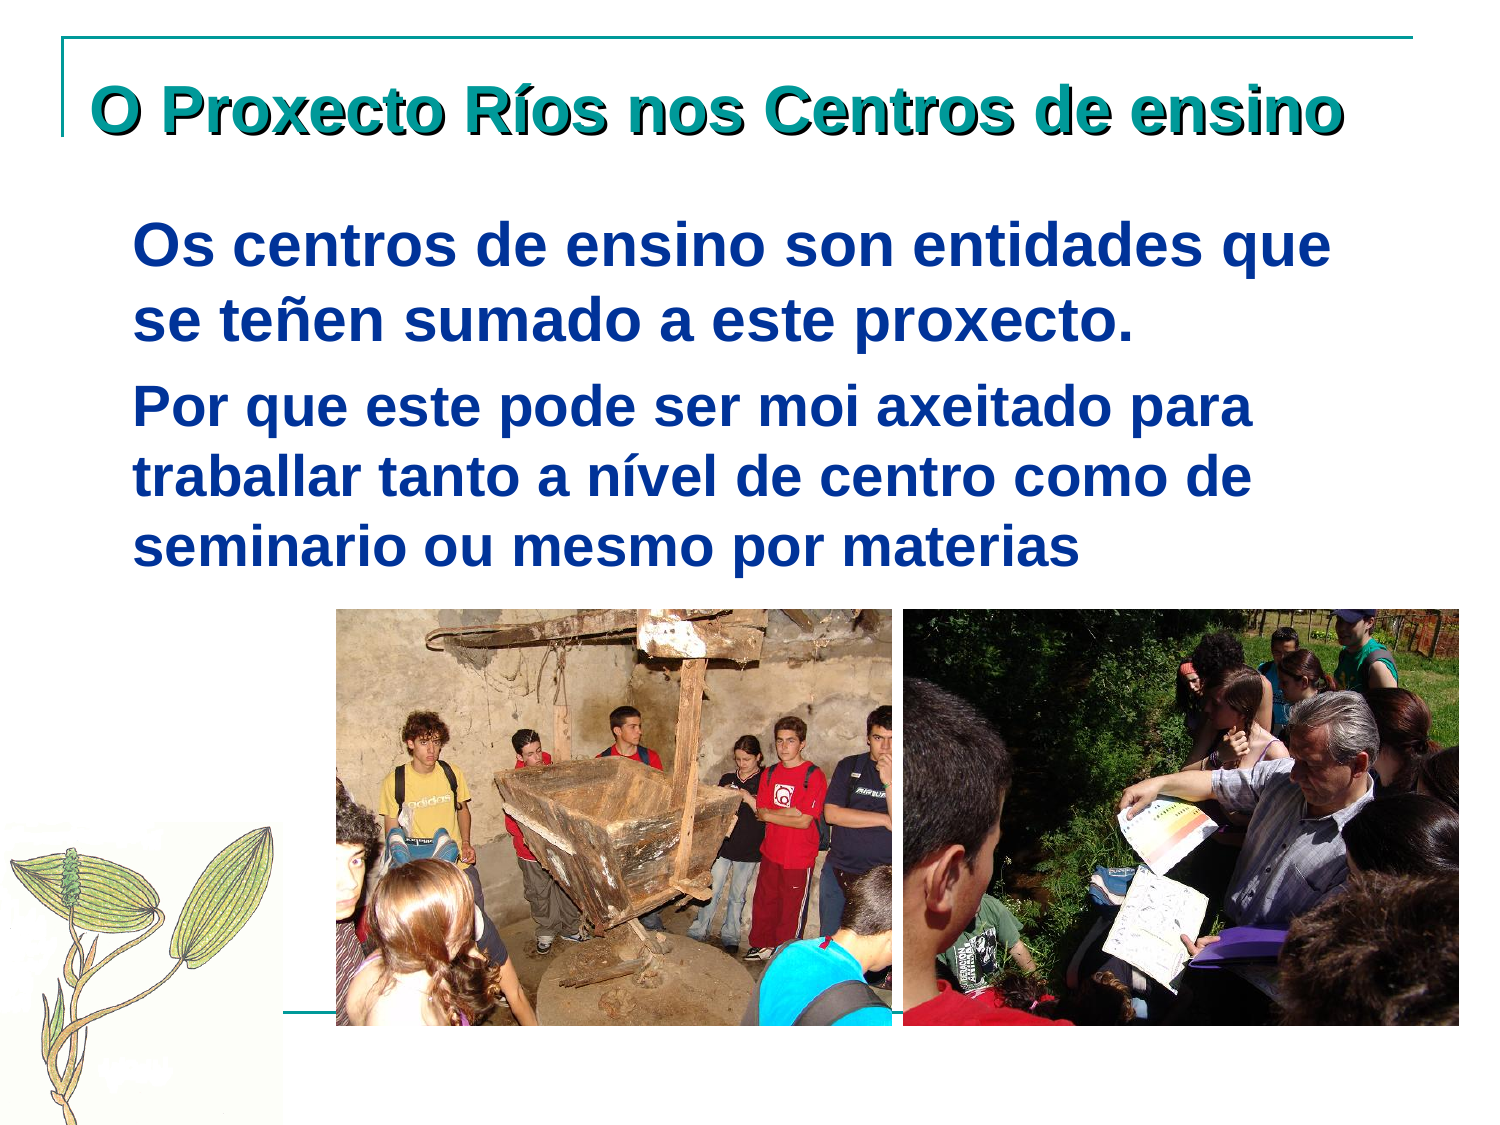

# O Proxecto Ríos nos Centros de ensino
	Os centros de ensino son entidades que se teñen sumado a este proxecto.
	Por que este pode ser moi axeitado para traballar tanto a nível de centro como de seminario ou mesmo por materias